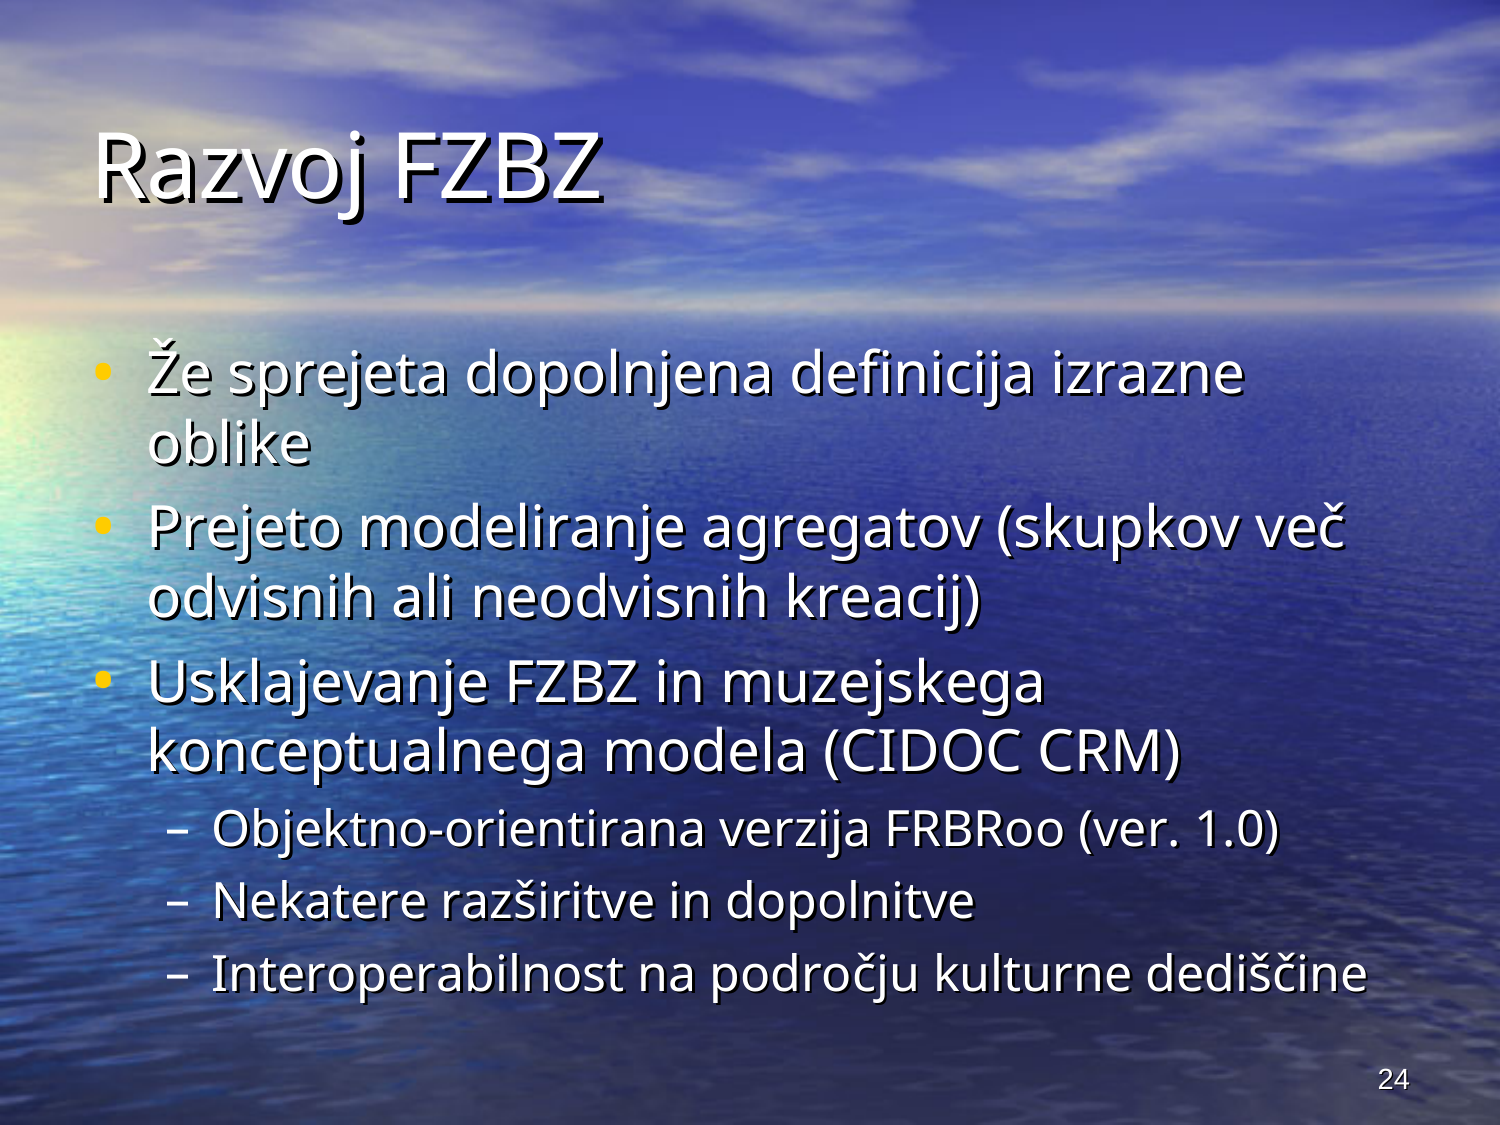

# Razvoj FZBZ
Že sprejeta dopolnjena definicija izrazne oblike
Prejeto modeliranje agregatov (skupkov več odvisnih ali neodvisnih kreacij)
Usklajevanje FZBZ in muzejskega konceptualnega modela (CIDOC CRM)
Objektno-orientirana verzija FRBRoo (ver. 1.0)
Nekatere razširitve in dopolnitve
Interoperabilnost na področju kulturne dediščine